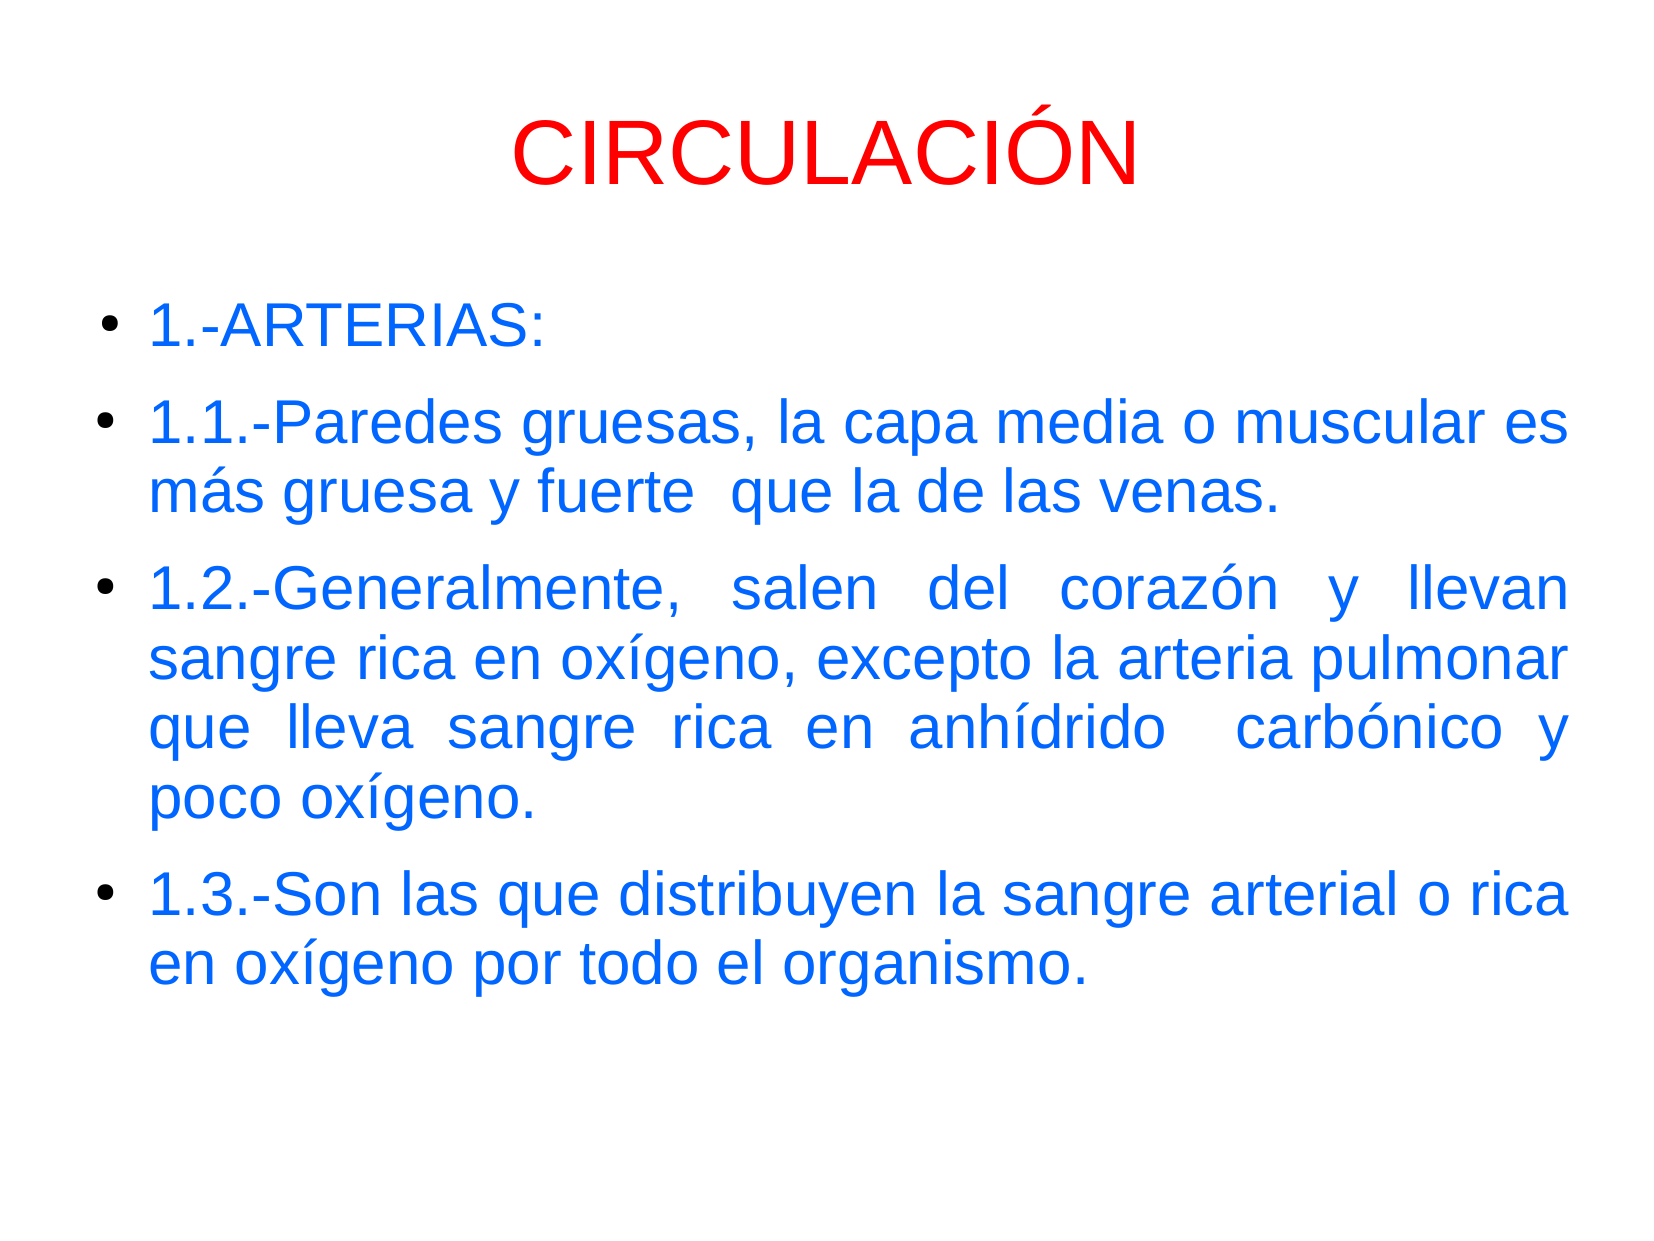

# CIRCULACIÓN
1.-ARTERIAS:
1.1.-Paredes gruesas, la capa media o muscular es más gruesa y fuerte que la de las venas.
1.2.-Generalmente, salen del corazón y llevan sangre rica en oxígeno, excepto la arteria pulmonar que lleva sangre rica en anhídrido carbónico y poco oxígeno.
1.3.-Son las que distribuyen la sangre arterial o rica en oxígeno por todo el organismo.